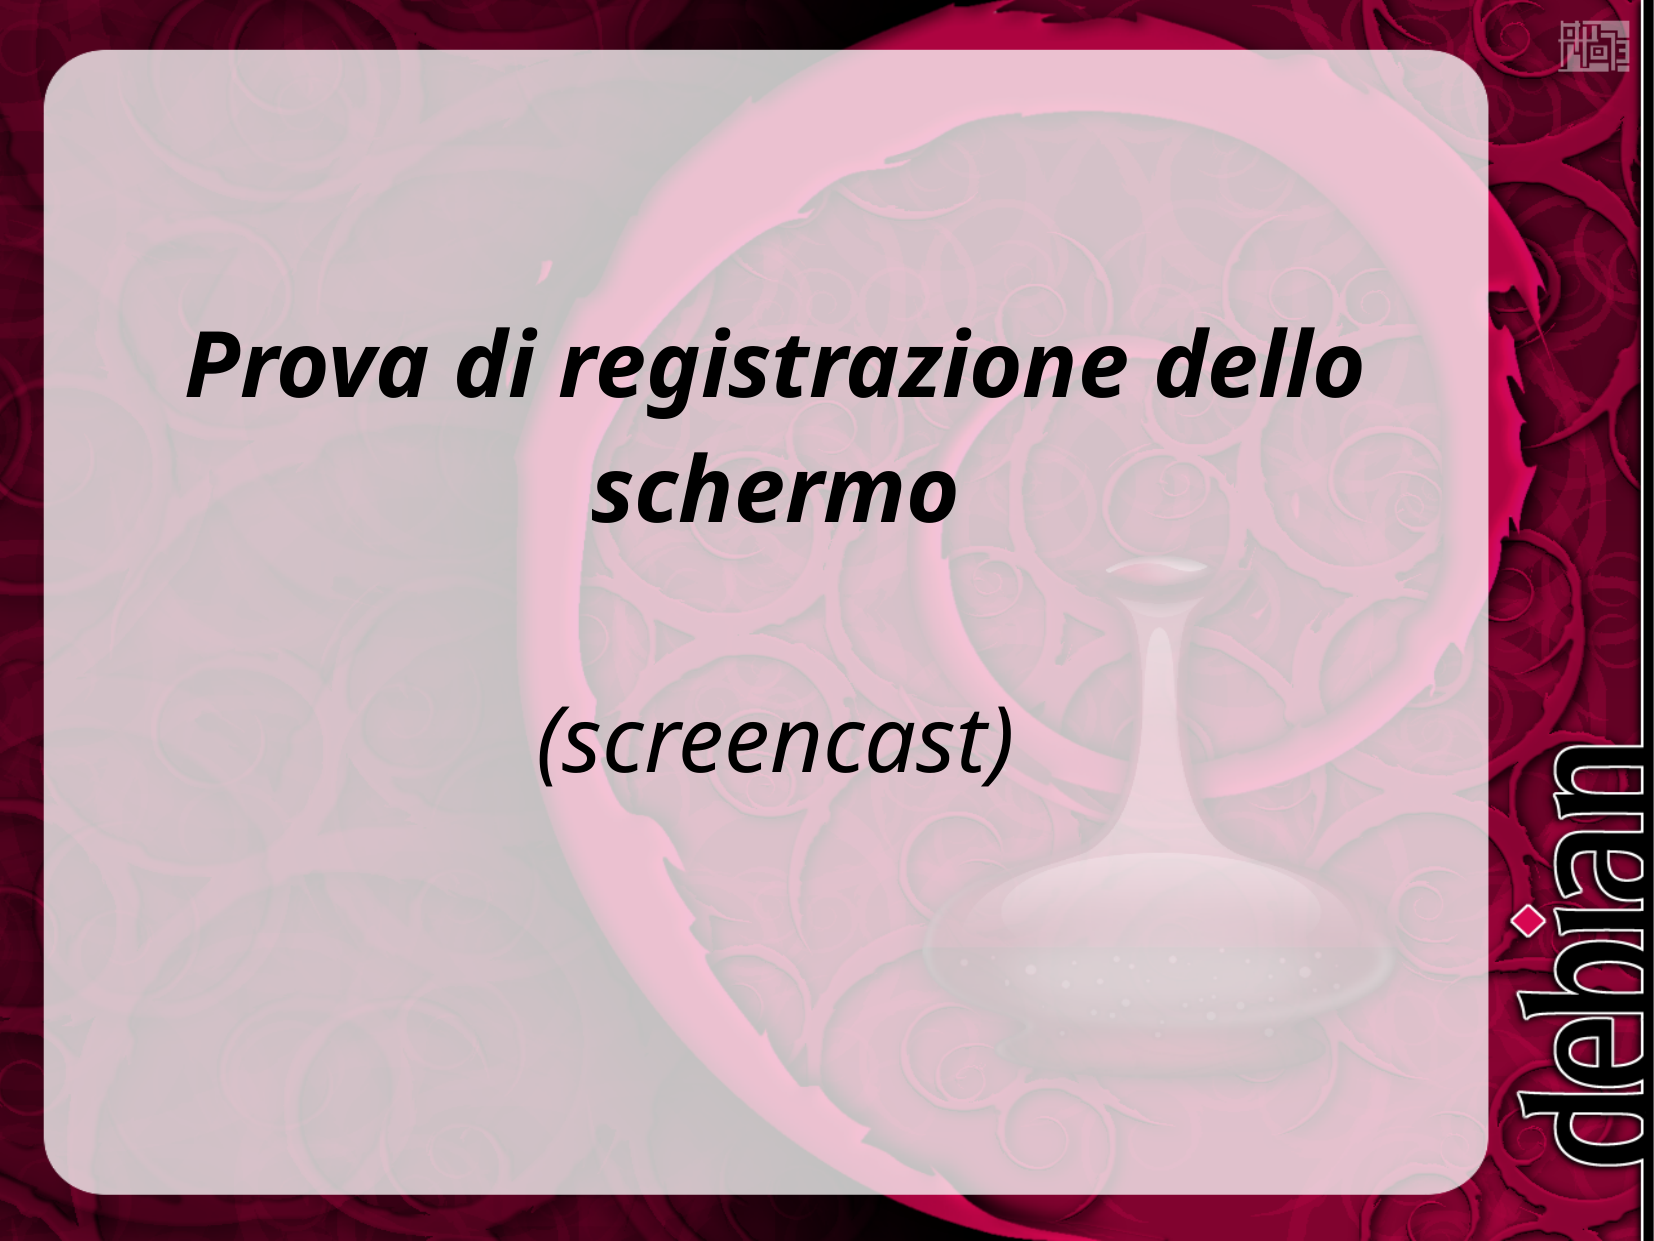

# Prova di registrazione dello schermo (screencast)